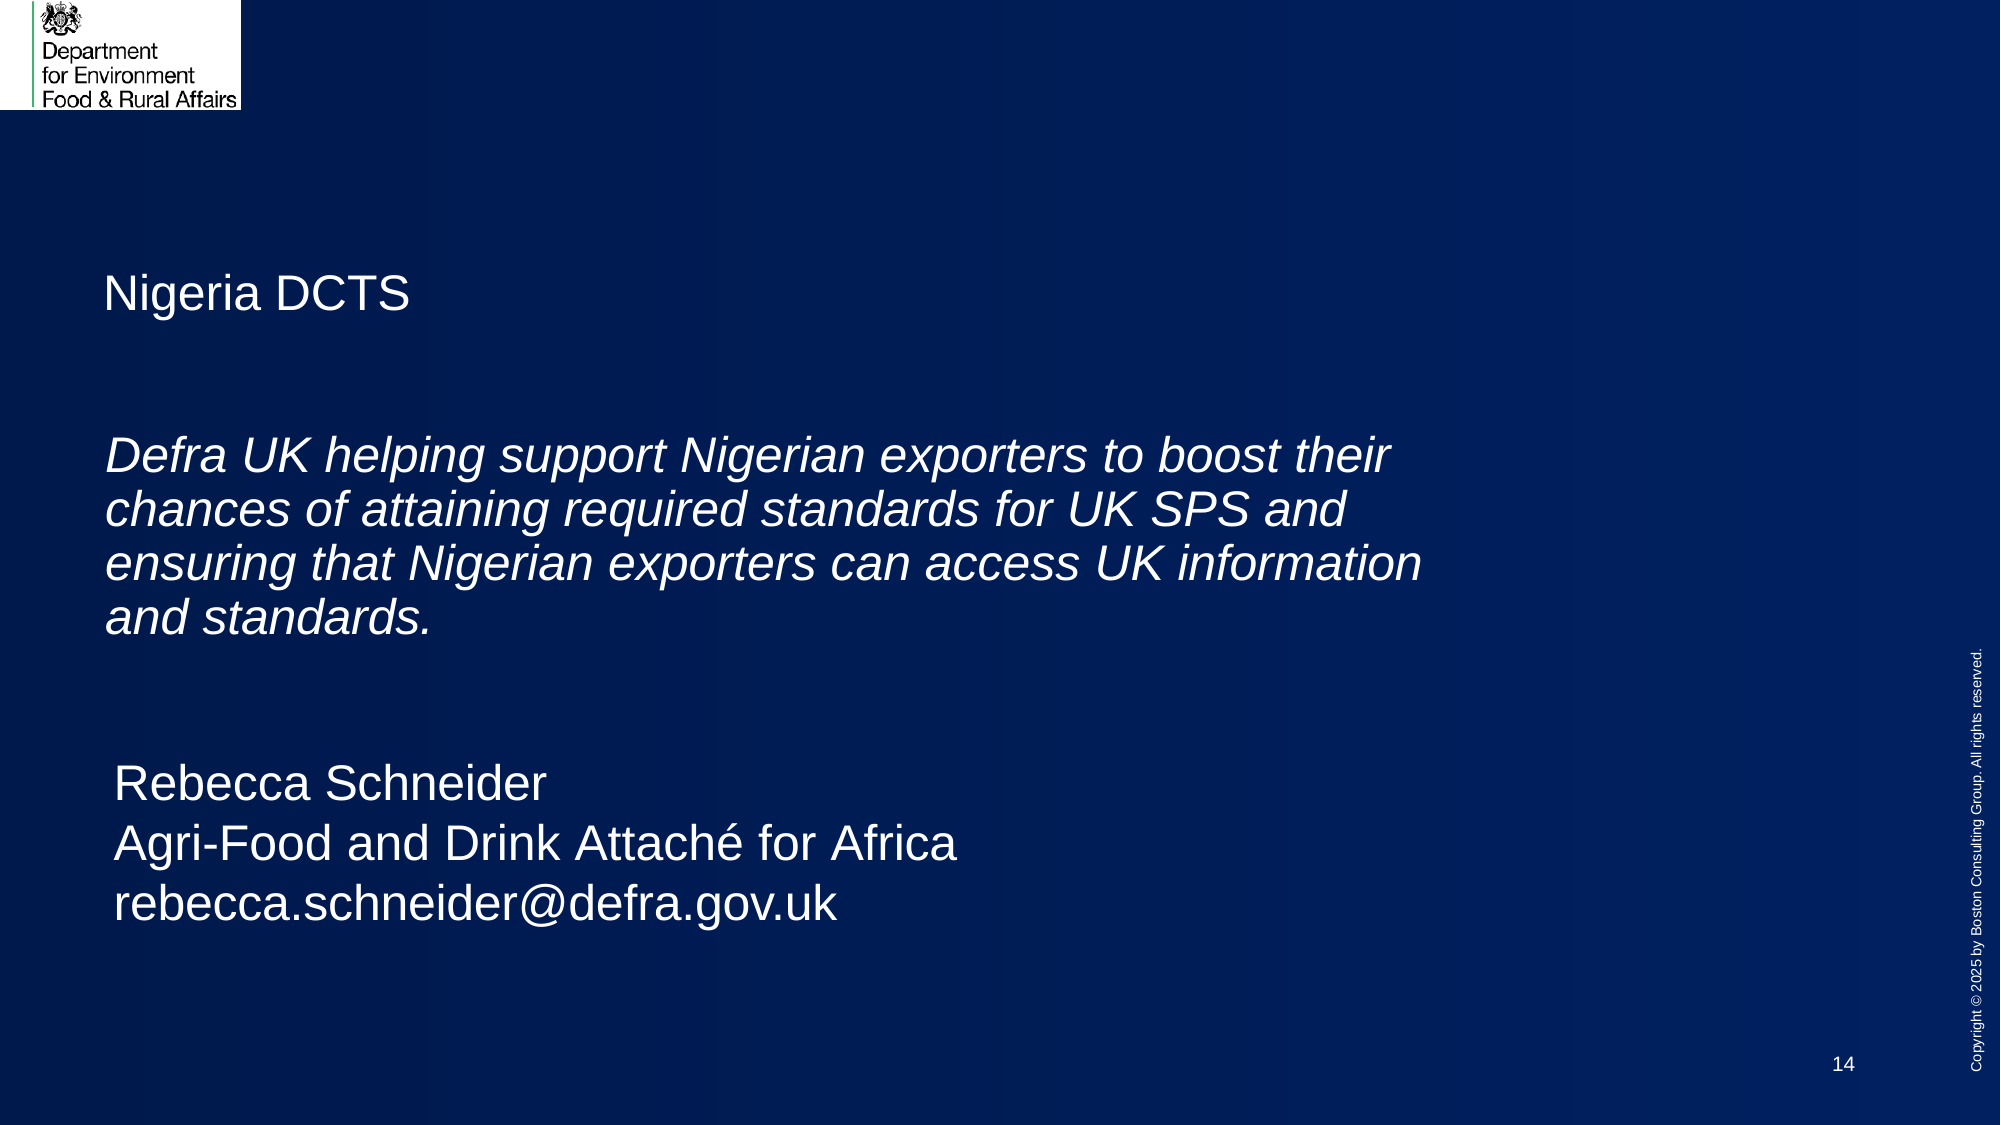

# Nigeria DCTS
Defra UK helping support Nigerian exporters to boost their chances of attaining required standards for UK SPS and ensuring that Nigerian exporters can access UK information and standards.
Rebecca Schneider
Agri-Food and Drink Attaché for Africa
rebecca.schneider@defra.gov.uk